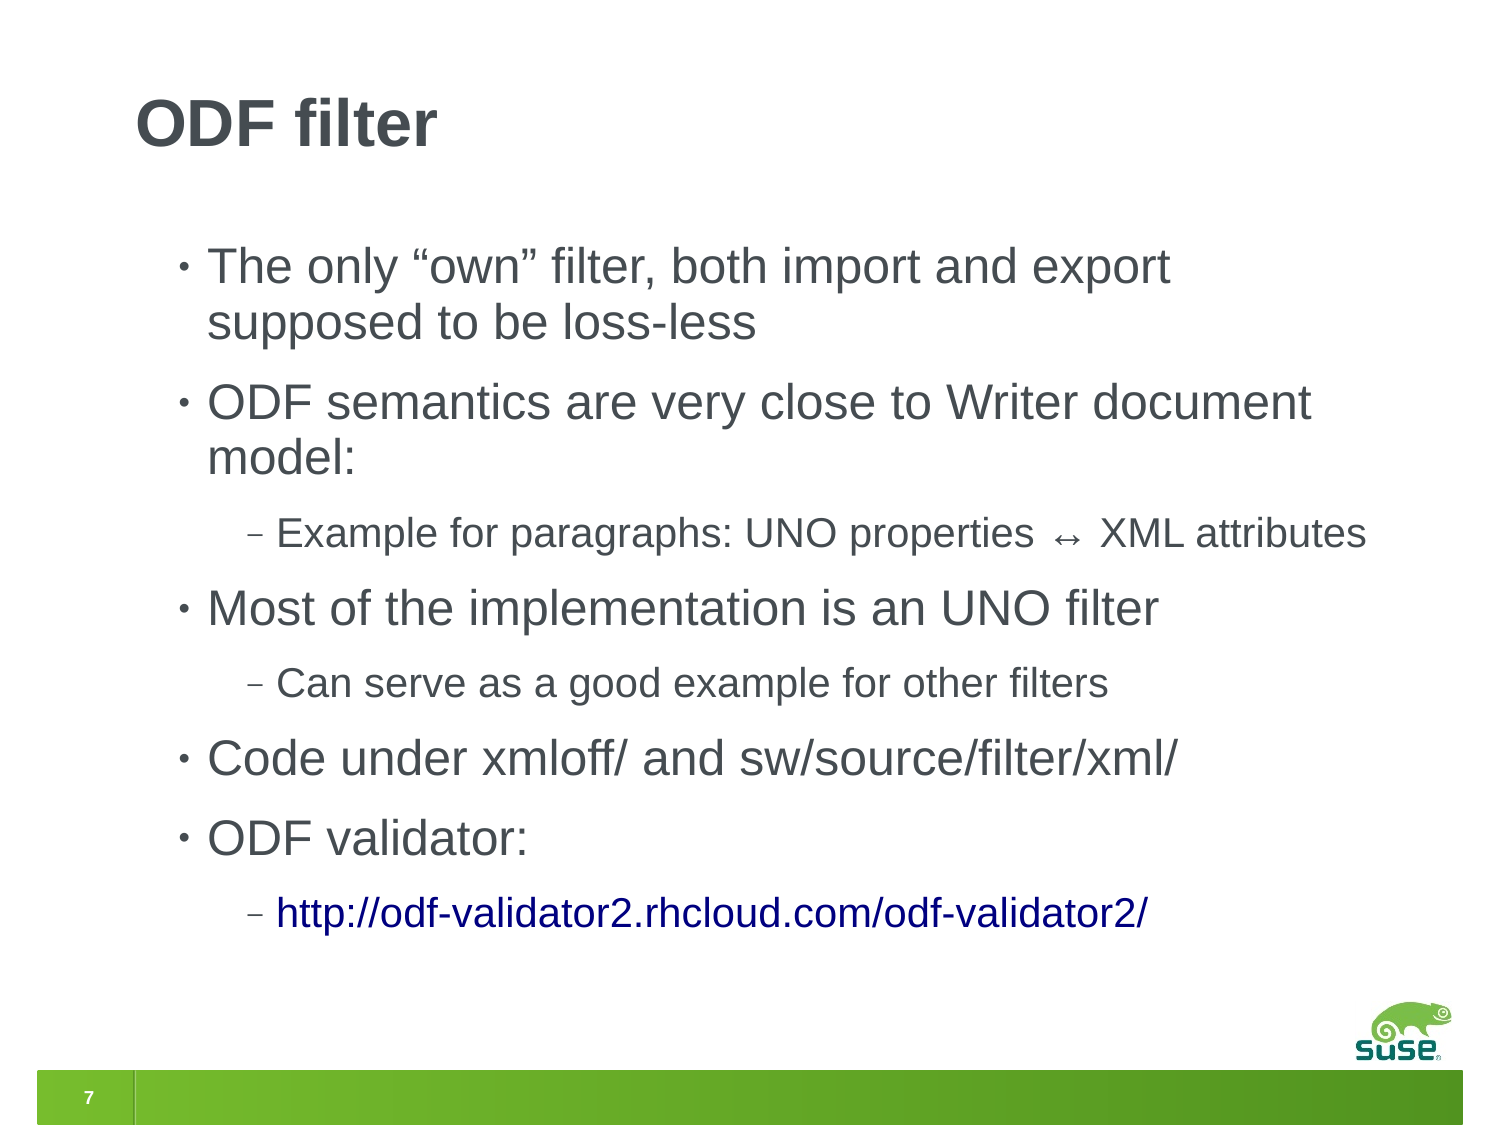

# ODF filter
The only “own” filter, both import and export supposed to be loss-less
ODF semantics are very close to Writer document model:
Example for paragraphs: UNO properties ↔ XML attributes
Most of the implementation is an UNO filter
Can serve as a good example for other filters
Code under xmloff/ and sw/source/filter/xml/
ODF validator:
http://odf-validator2.rhcloud.com/odf-validator2/